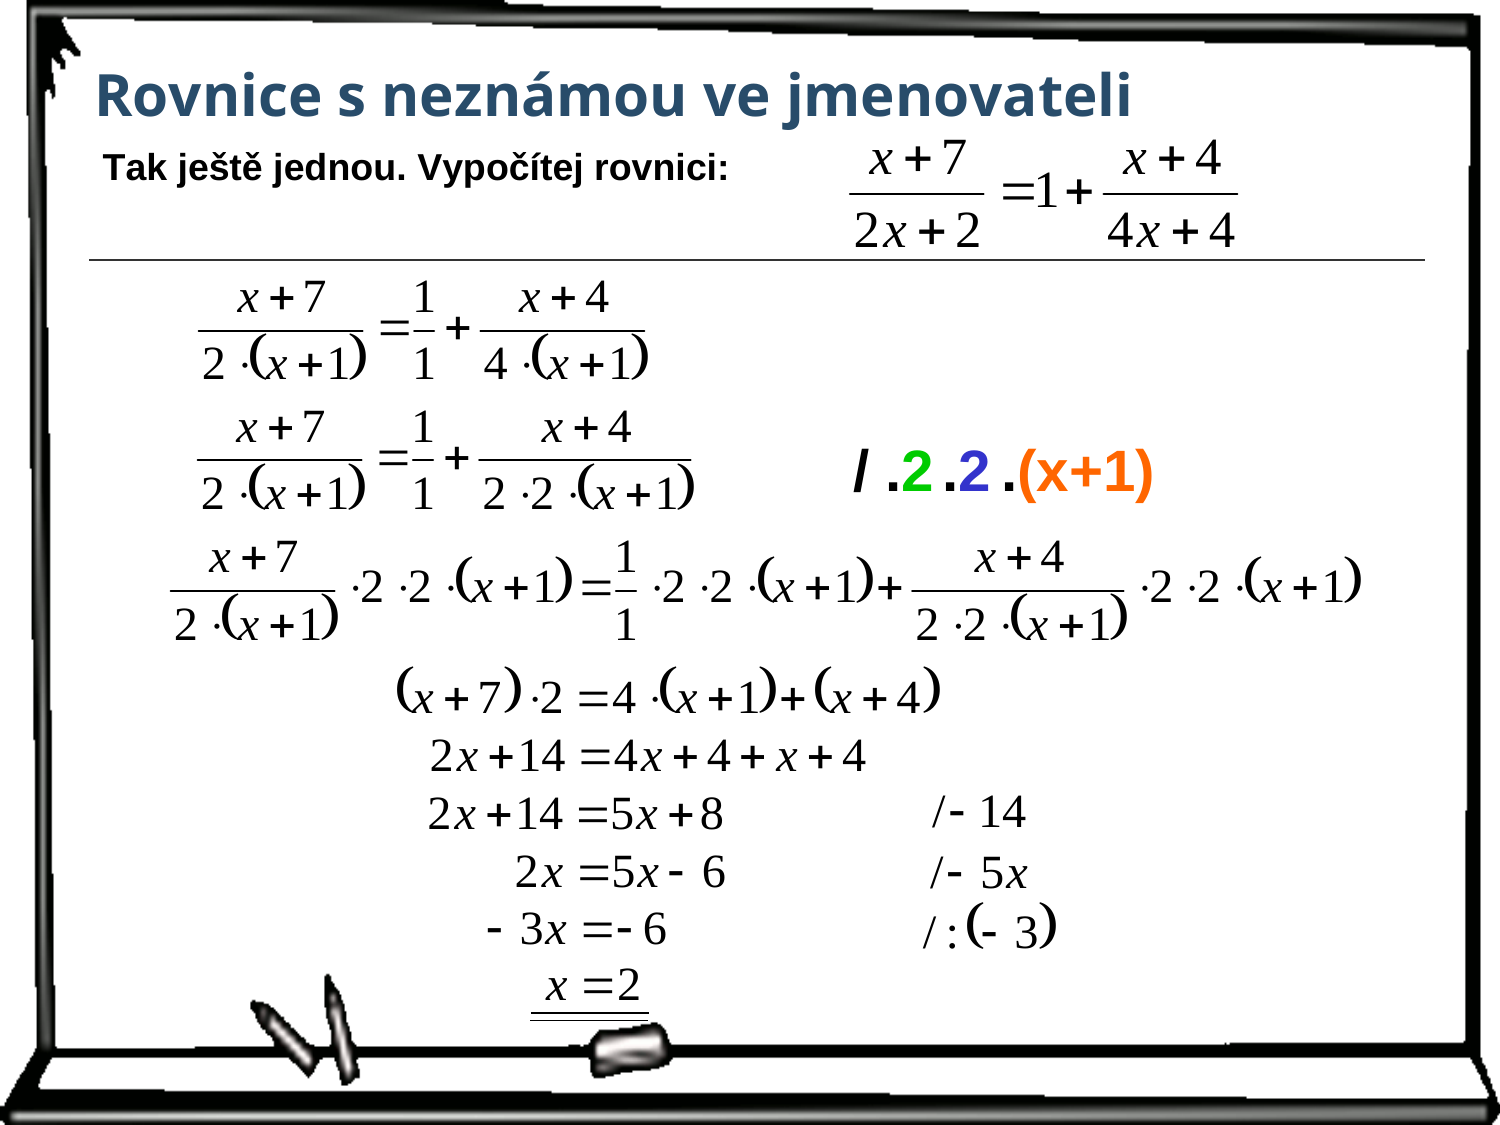

Rovnice s neznámou ve jmenovateli
Tak ještě jednou. Vypočítej rovnici:
/ .2
.2
.(x+1)